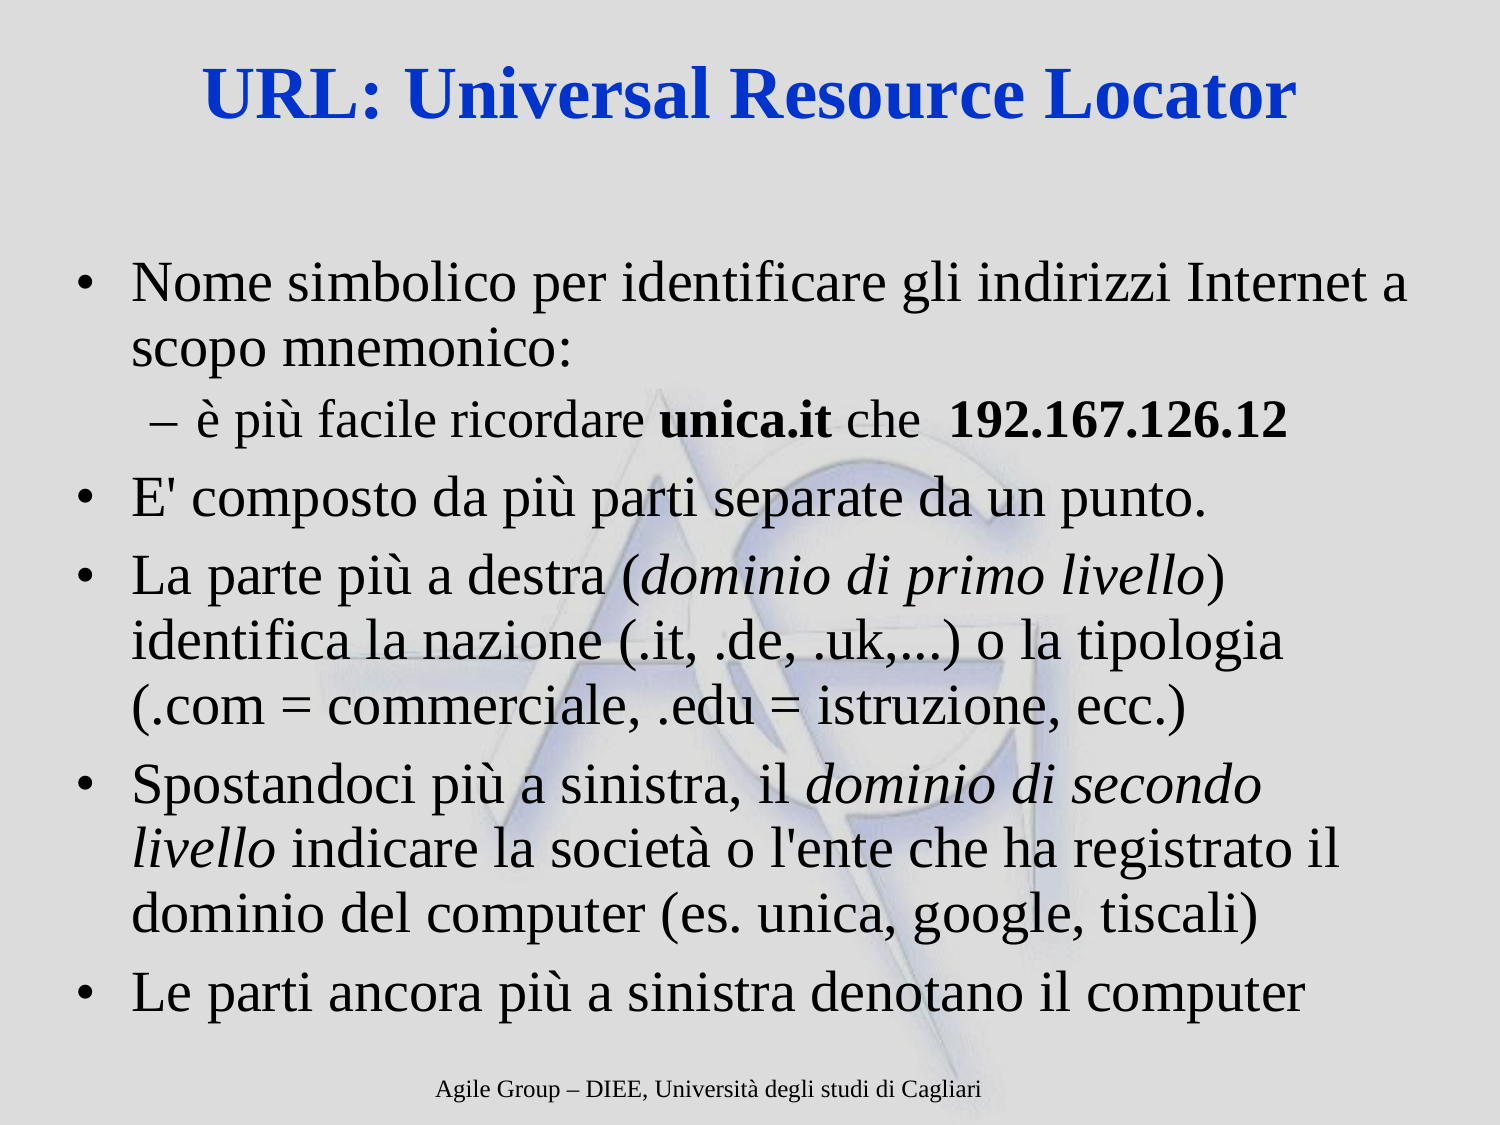

# URL: Universal Resource Locator
Nome simbolico per identificare gli indirizzi Internet a scopo mnemonico:
è più facile ricordare unica.it che 192.167.126.12
E' composto da più parti separate da un punto.
La parte più a destra (dominio di primo livello) identifica la nazione (.it, .de, .uk,...) o la tipologia (.com = commerciale, .edu = istruzione, ecc.)
Spostandoci più a sinistra, il dominio di secondo livello indicare la società o l'ente che ha registrato il dominio del computer (es. unica, google, tiscali)
Le parti ancora più a sinistra denotano il computer